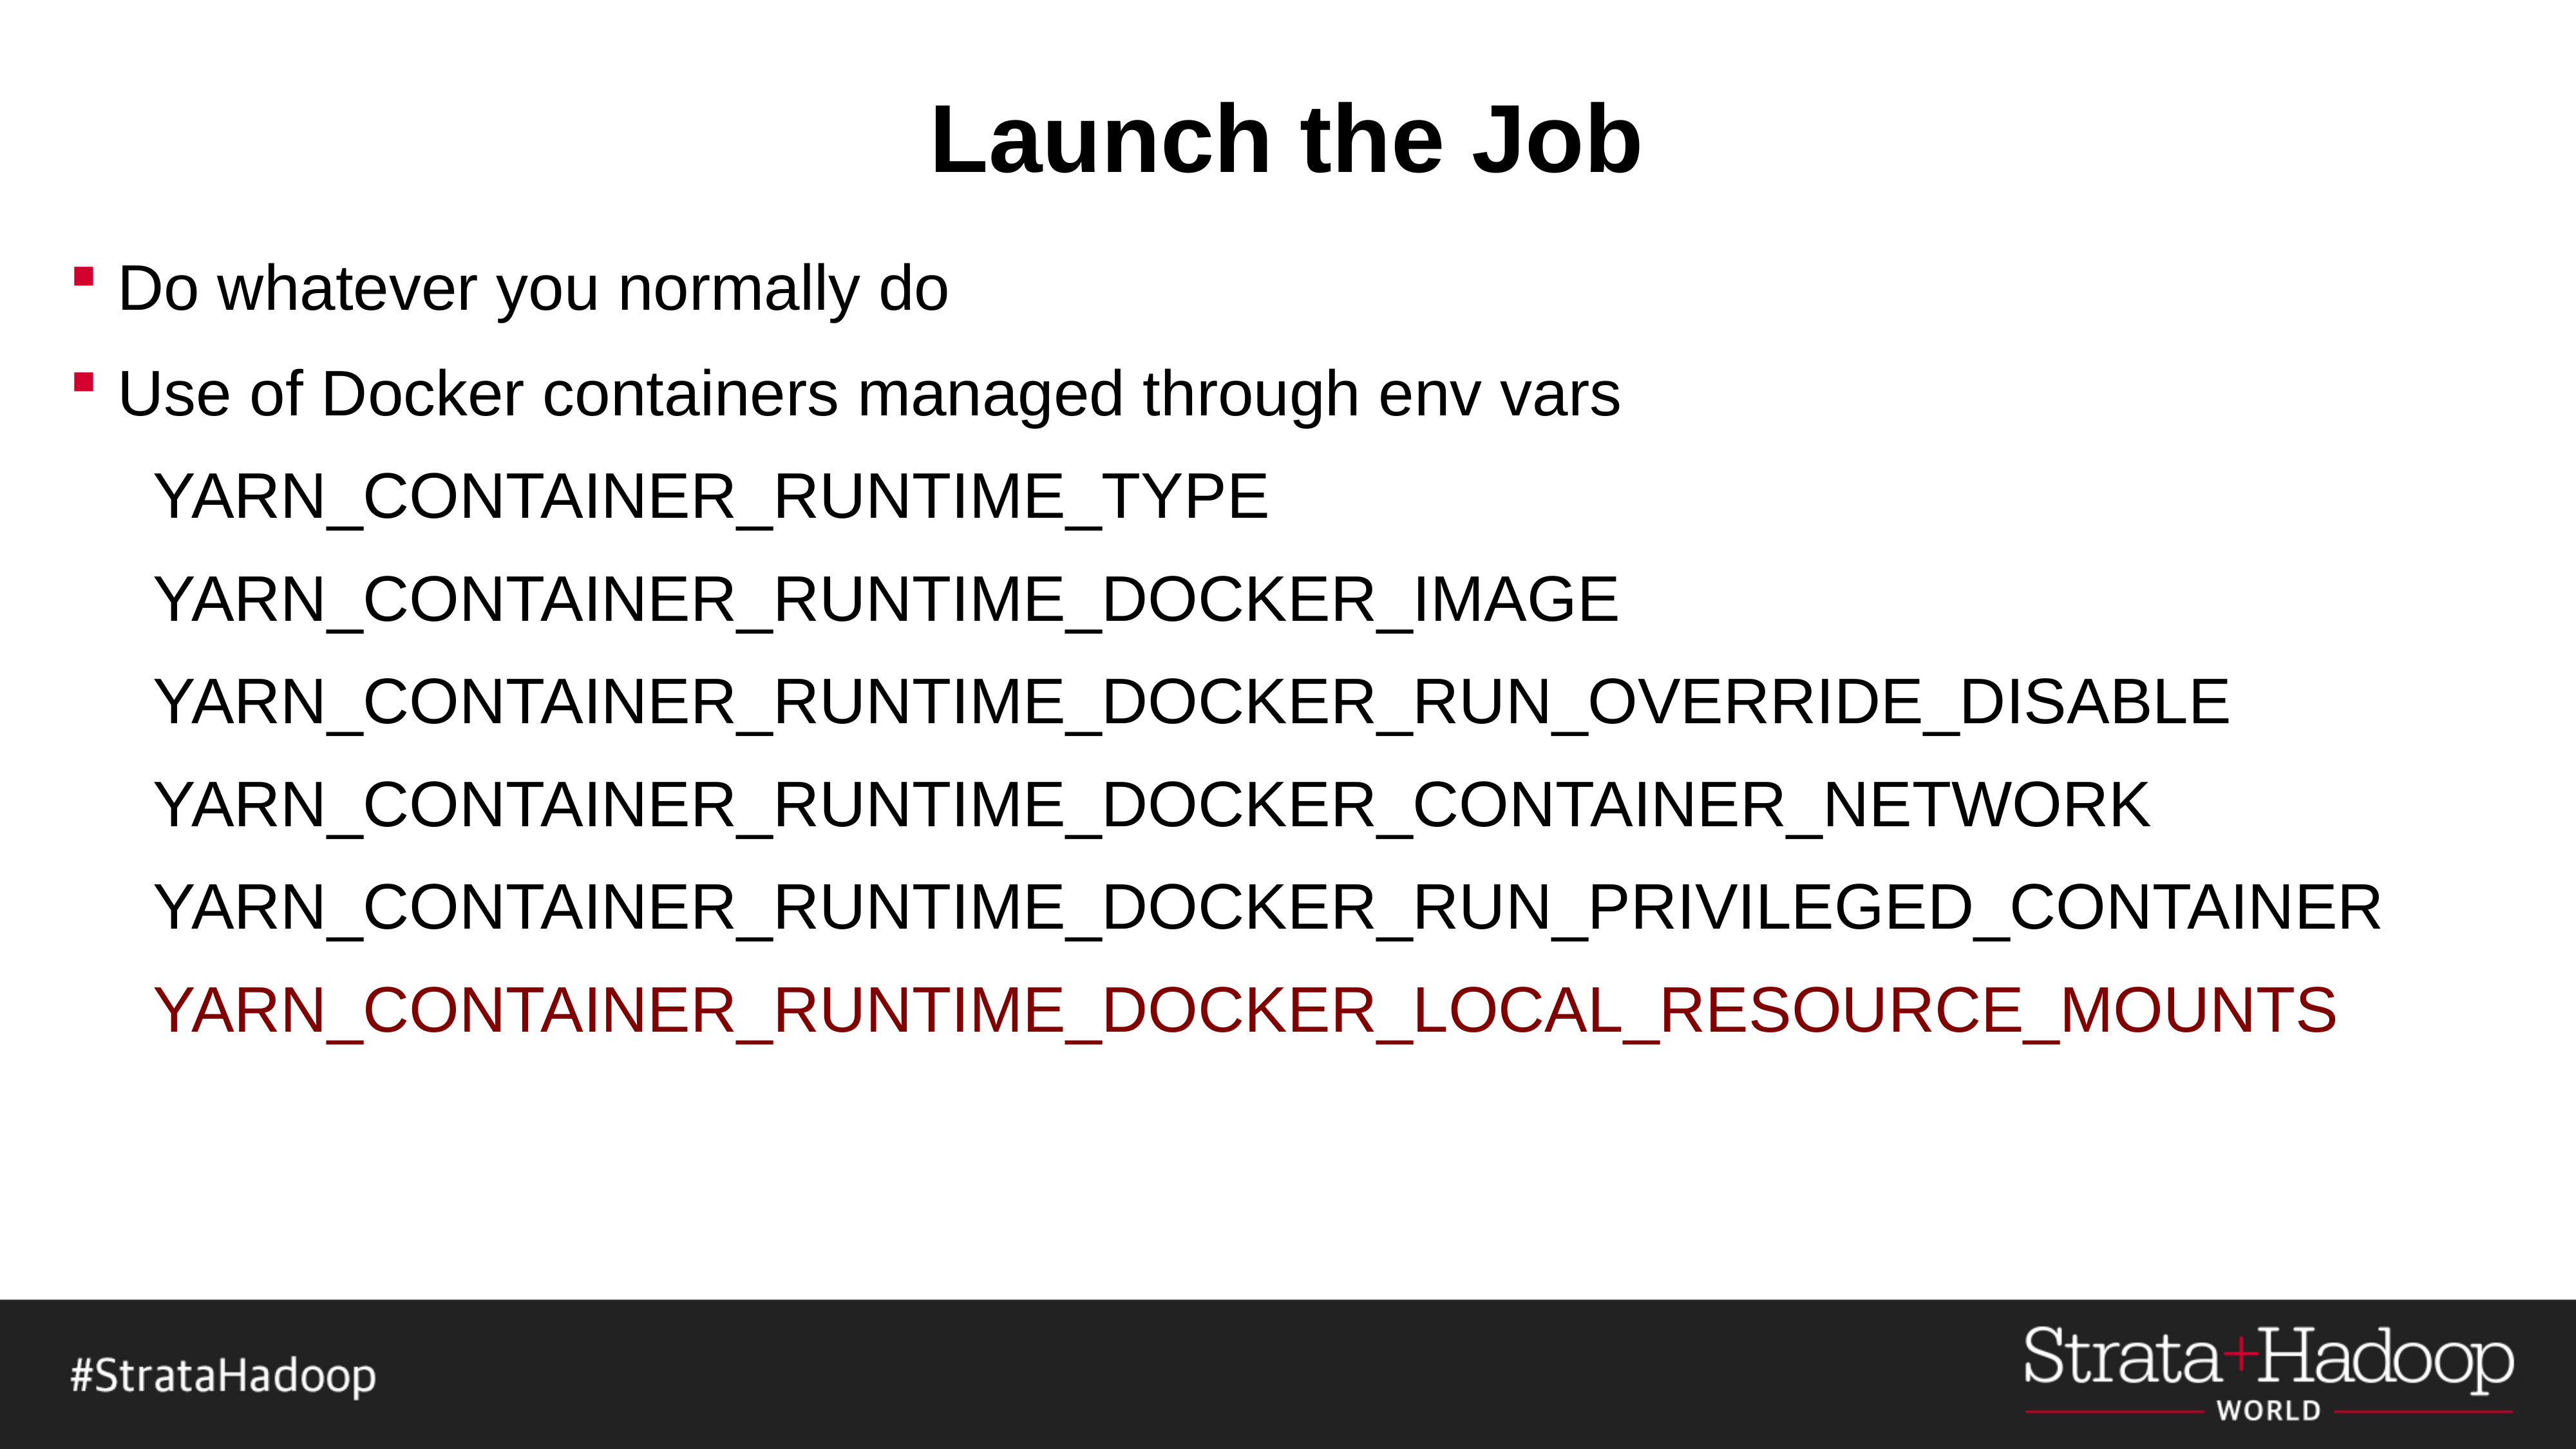

# Launch the Job
Do whatever you normally do
Use of Docker containers managed through env vars
YARN_CONTAINER_RUNTIME_TYPE
YARN_CONTAINER_RUNTIME_DOCKER_IMAGE
YARN_CONTAINER_RUNTIME_DOCKER_RUN_OVERRIDE_DISABLE
YARN_CONTAINER_RUNTIME_DOCKER_CONTAINER_NETWORK
YARN_CONTAINER_RUNTIME_DOCKER_RUN_PRIVILEGED_CONTAINER
YARN_CONTAINER_RUNTIME_DOCKER_LOCAL_RESOURCE_MOUNTS